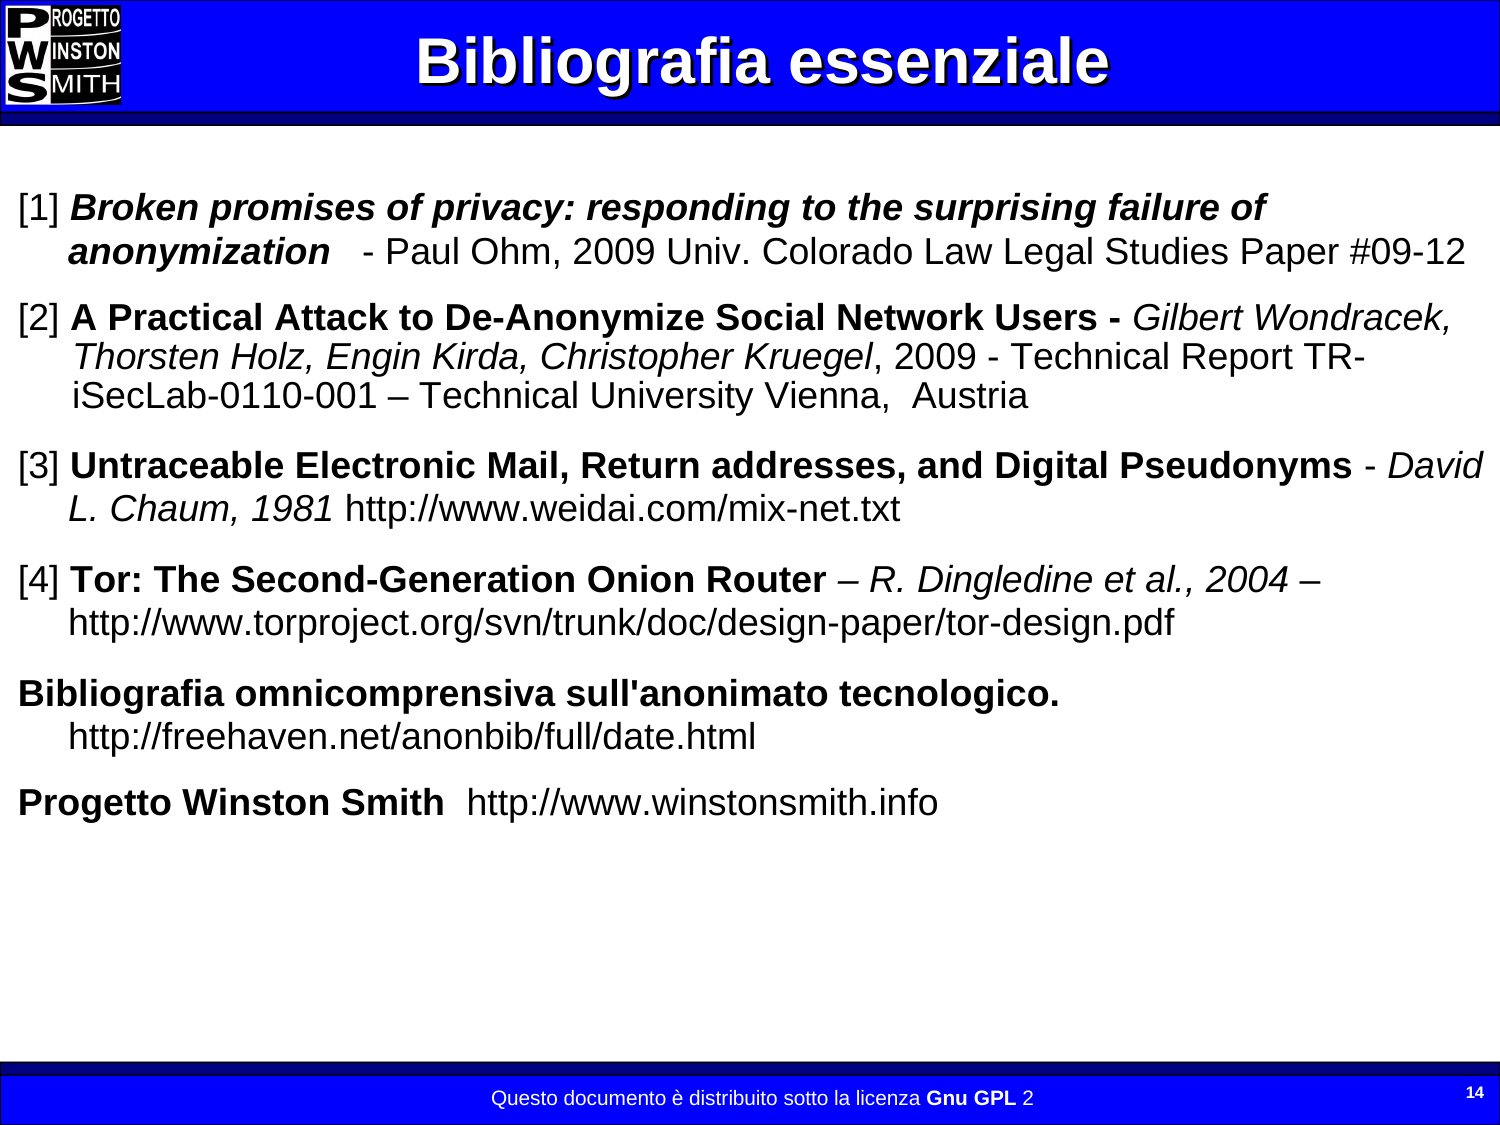

Bibliografia essenziale
[1] Broken promises of privacy: responding to the surprising failure of anonymization - Paul Ohm, 2009 Univ. Colorado Law Legal Studies Paper #09-12
[2] A Practical Attack to De-Anonymize Social Network Users - Gilbert Wondracek, Thorsten Holz, Engin Kirda, Christopher Kruegel, 2009 - Technical Report TR-iSecLab-0110-001 – Technical University Vienna, Austria
[3] Untraceable Electronic Mail, Return addresses, and Digital Pseudonyms - David L. Chaum, 1981 http://www.weidai.com/mix-net.txt
[4] Tor: The Second-Generation Onion Router – R. Dingledine et al., 2004 – http://www.torproject.org/svn/trunk/doc/design-paper/tor-design.pdf
Bibliografia omnicomprensiva sull'anonimato tecnologico. http://freehaven.net/anonbib/full/date.html
Progetto Winston Smith http://www.winstonsmith.info